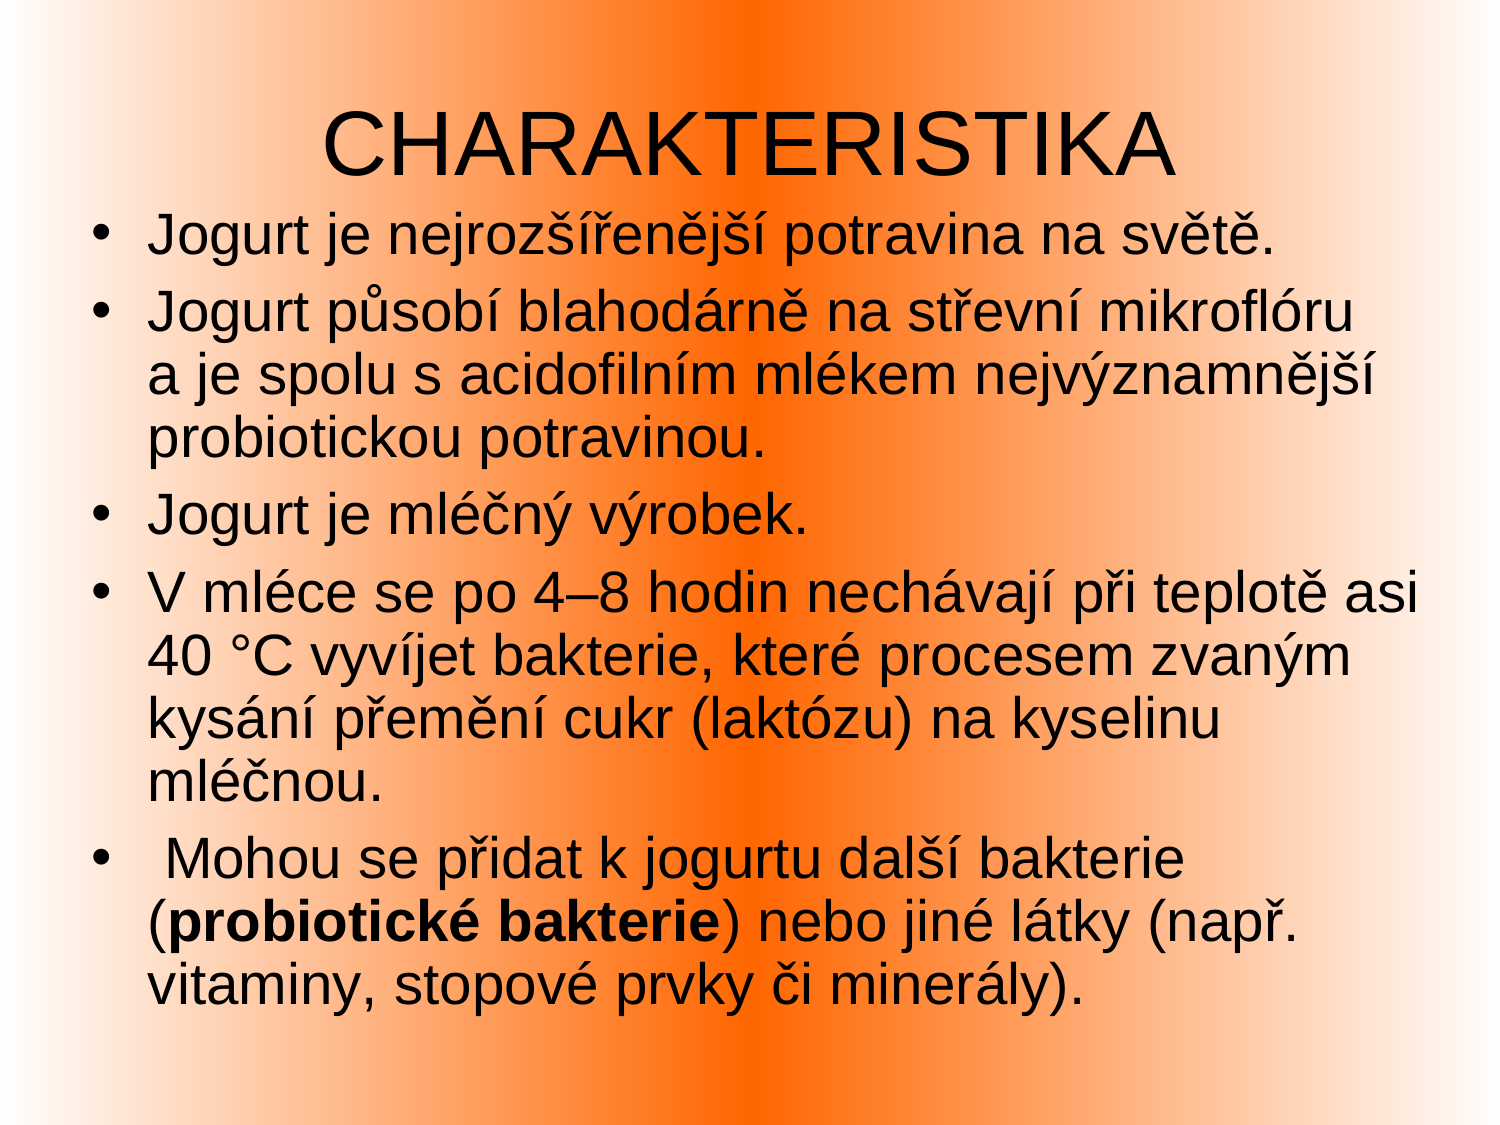

# CHARAKTERISTIKA
Jogurt je nejrozšířenější potravina na světě.
Jogurt působí blahodárně na střevní mikroflóru
a je spolu s acidofilním mlékem nejvýznamnější probiotickou potravinou.
Jogurt je mléčný výrobek.
V mléce se po 4–8 hodin nechávají při teplotě asi 40 °C vyvíjet bakterie, které procesem zvaným kysání přemění cukr (laktózu) na kyselinu mléčnou.
 Mohou se přidat k jogurtu další bakterie (probiotické bakterie) nebo jiné látky (např. vitaminy, stopové prvky či minerály).